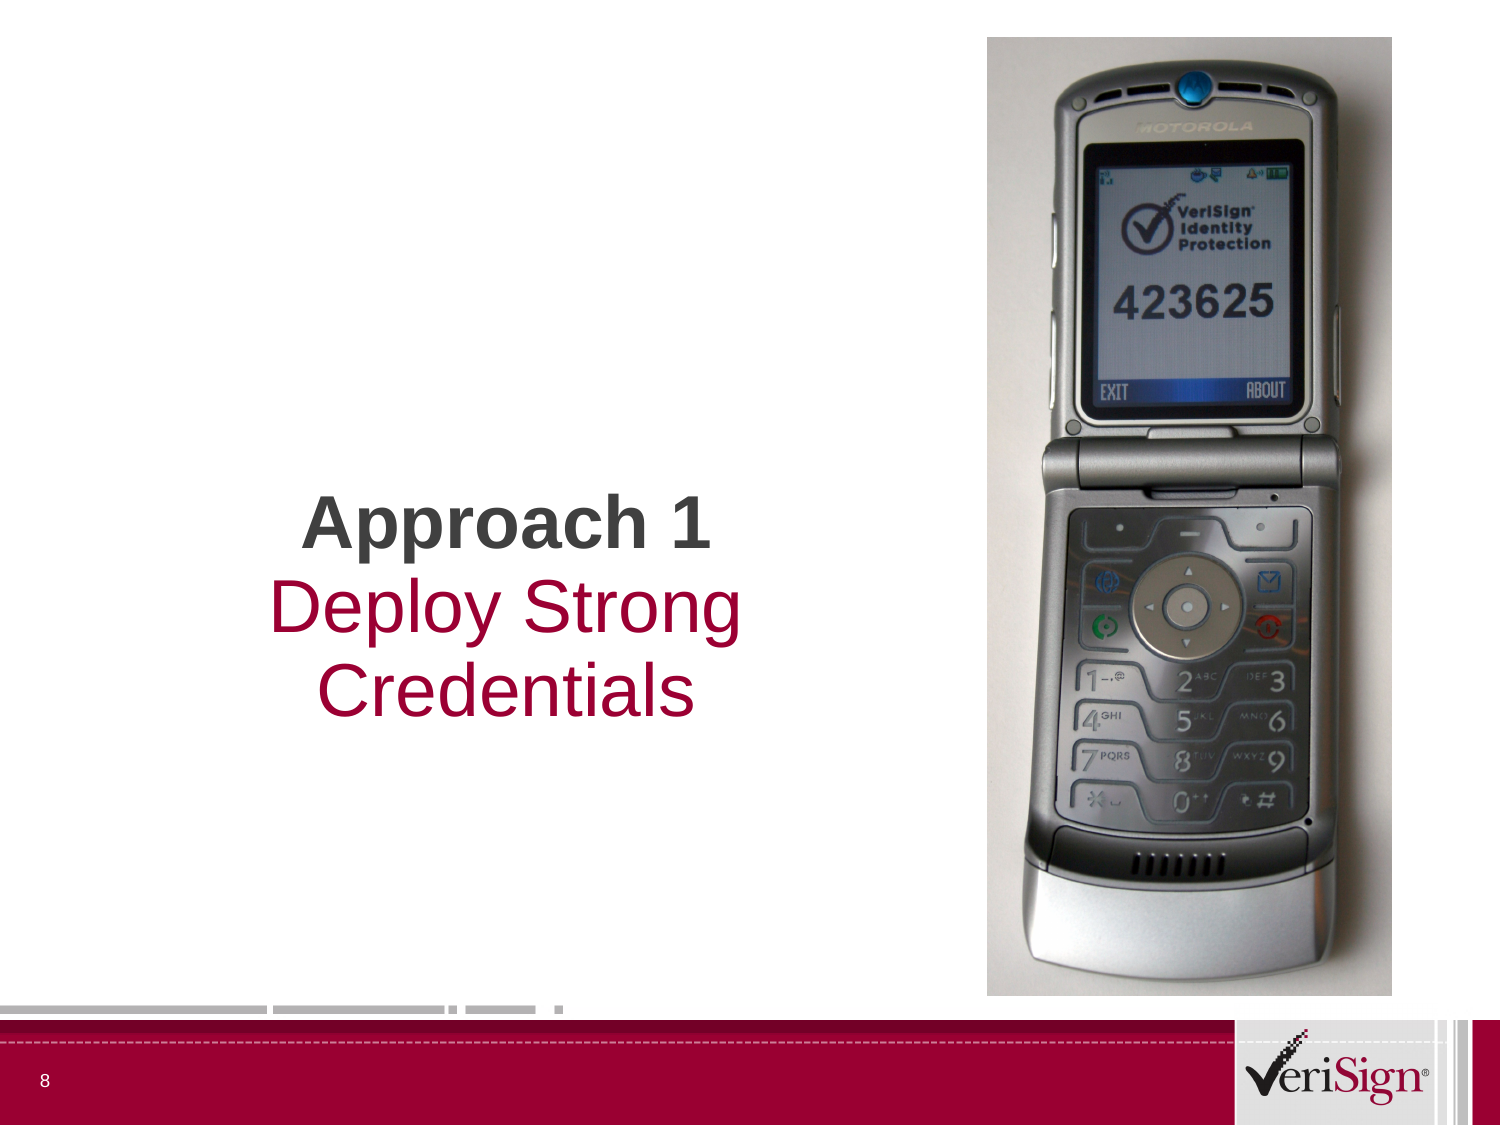

# Approach 1 Deploy Strong Credentials
8